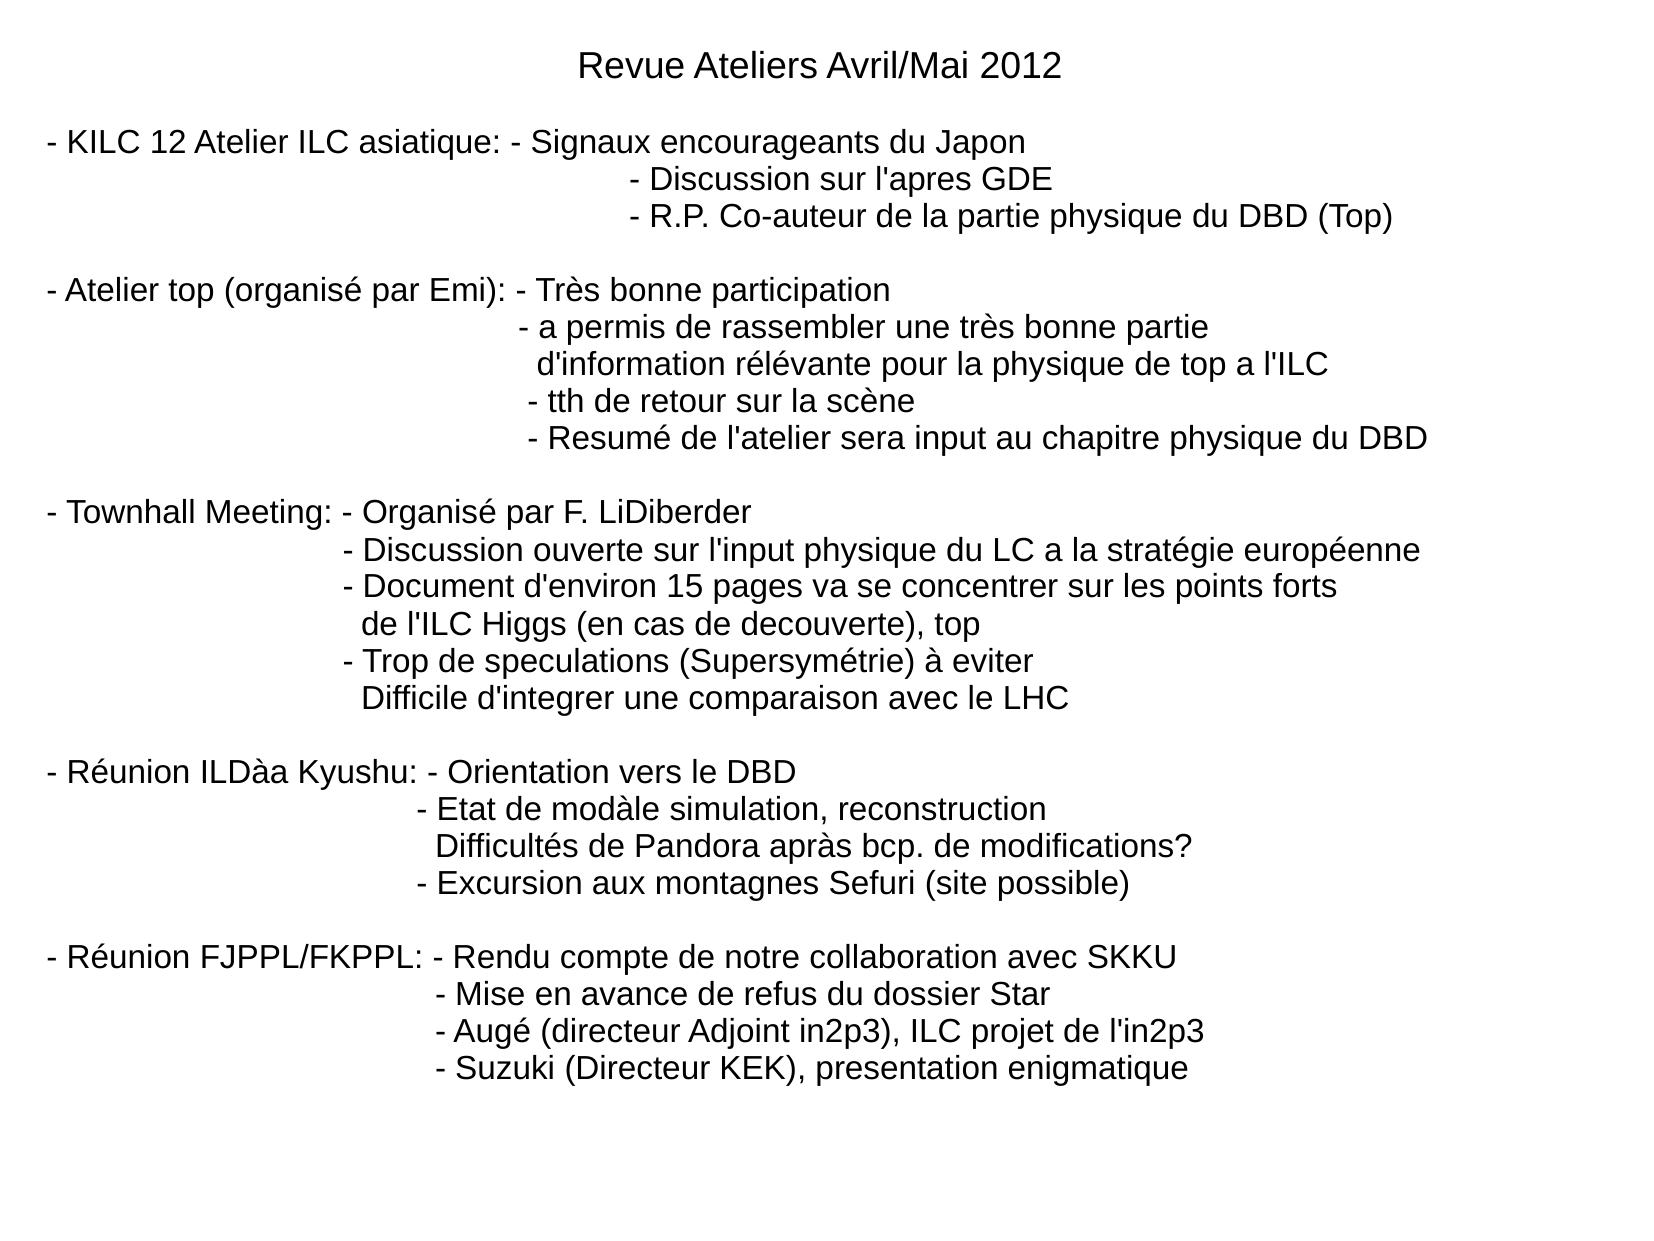

Revue Ateliers Avril/Mai 2012
- KILC 12 Atelier ILC asiatique: - Signaux encourageants du Japon
 - Discussion sur l'apres GDE
 - R.P. Co-auteur de la partie physique du DBD (Top)
- Atelier top (organisé par Emi): - Très bonne participation
 - a permis de rassembler une très bonne partie
 d'information rélévante pour la physique de top a l'ILC
 - tth de retour sur la scène
 - Resumé de l'atelier sera input au chapitre physique du DBD
- Townhall Meeting: - Organisé par F. LiDiberder
 - Discussion ouverte sur l'input physique du LC a la stratégie européenne
 - Document d'environ 15 pages va se concentrer sur les points forts
 de l'ILC Higgs (en cas de decouverte), top
 - Trop de speculations (Supersymétrie) à eviter
 Difficile d'integrer une comparaison avec le LHC
- Réunion ILDàa Kyushu: - Orientation vers le DBD
 - Etat de modàle simulation, reconstruction
 Difficultés de Pandora apràs bcp. de modifications?
 - Excursion aux montagnes Sefuri (site possible)
- Réunion FJPPL/FKPPL: - Rendu compte de notre collaboration avec SKKU
 - Mise en avance de refus du dossier Star
 - Augé (directeur Adjoint in2p3), ILC projet de l'in2p3
 - Suzuki (Directeur KEK), presentation enigmatique